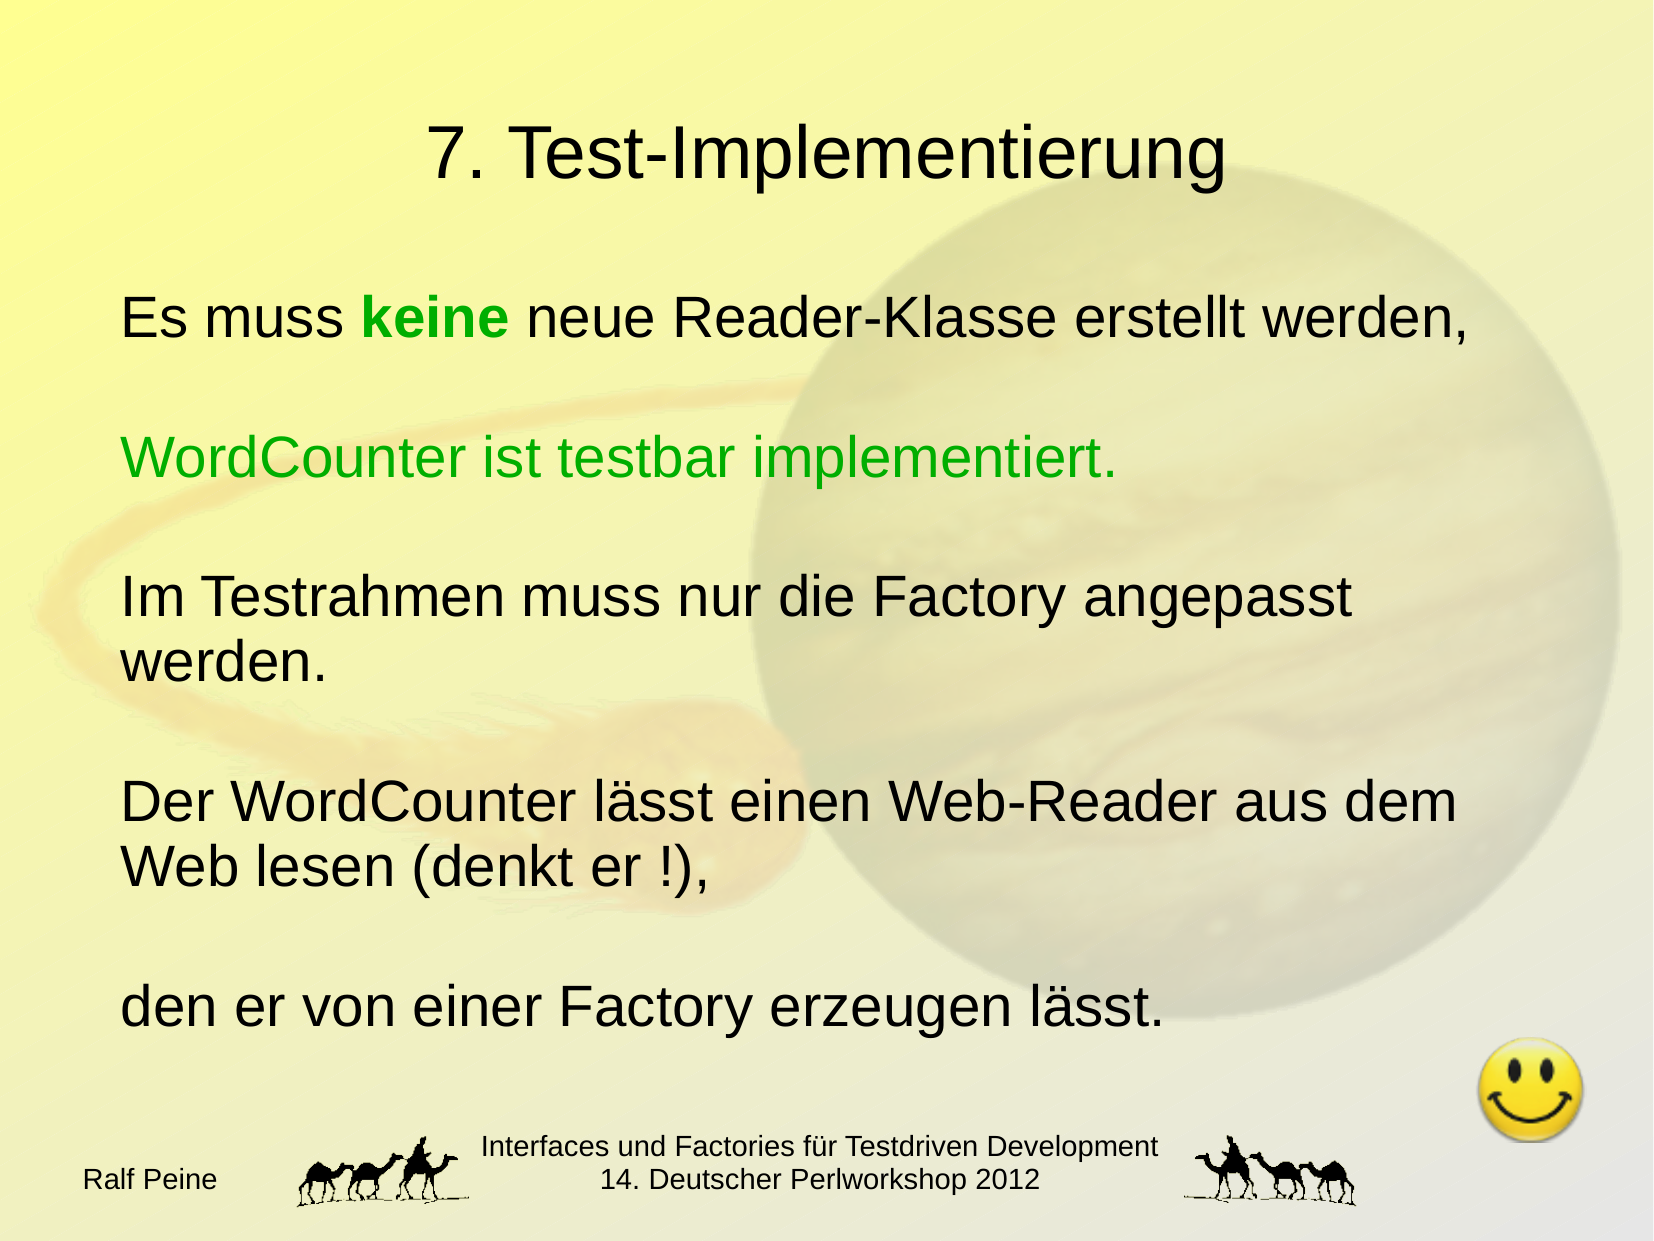

# 7. Test-Implementierung
Es muss keine neue Reader-Klasse erstellt werden,
WordCounter ist testbar implementiert.
Im Testrahmen muss nur die Factory angepasst werden.
Der WordCounter lässt einen Web-Reader aus dem Web lesen (denkt er !),
den er von einer Factory erzeugen lässt.